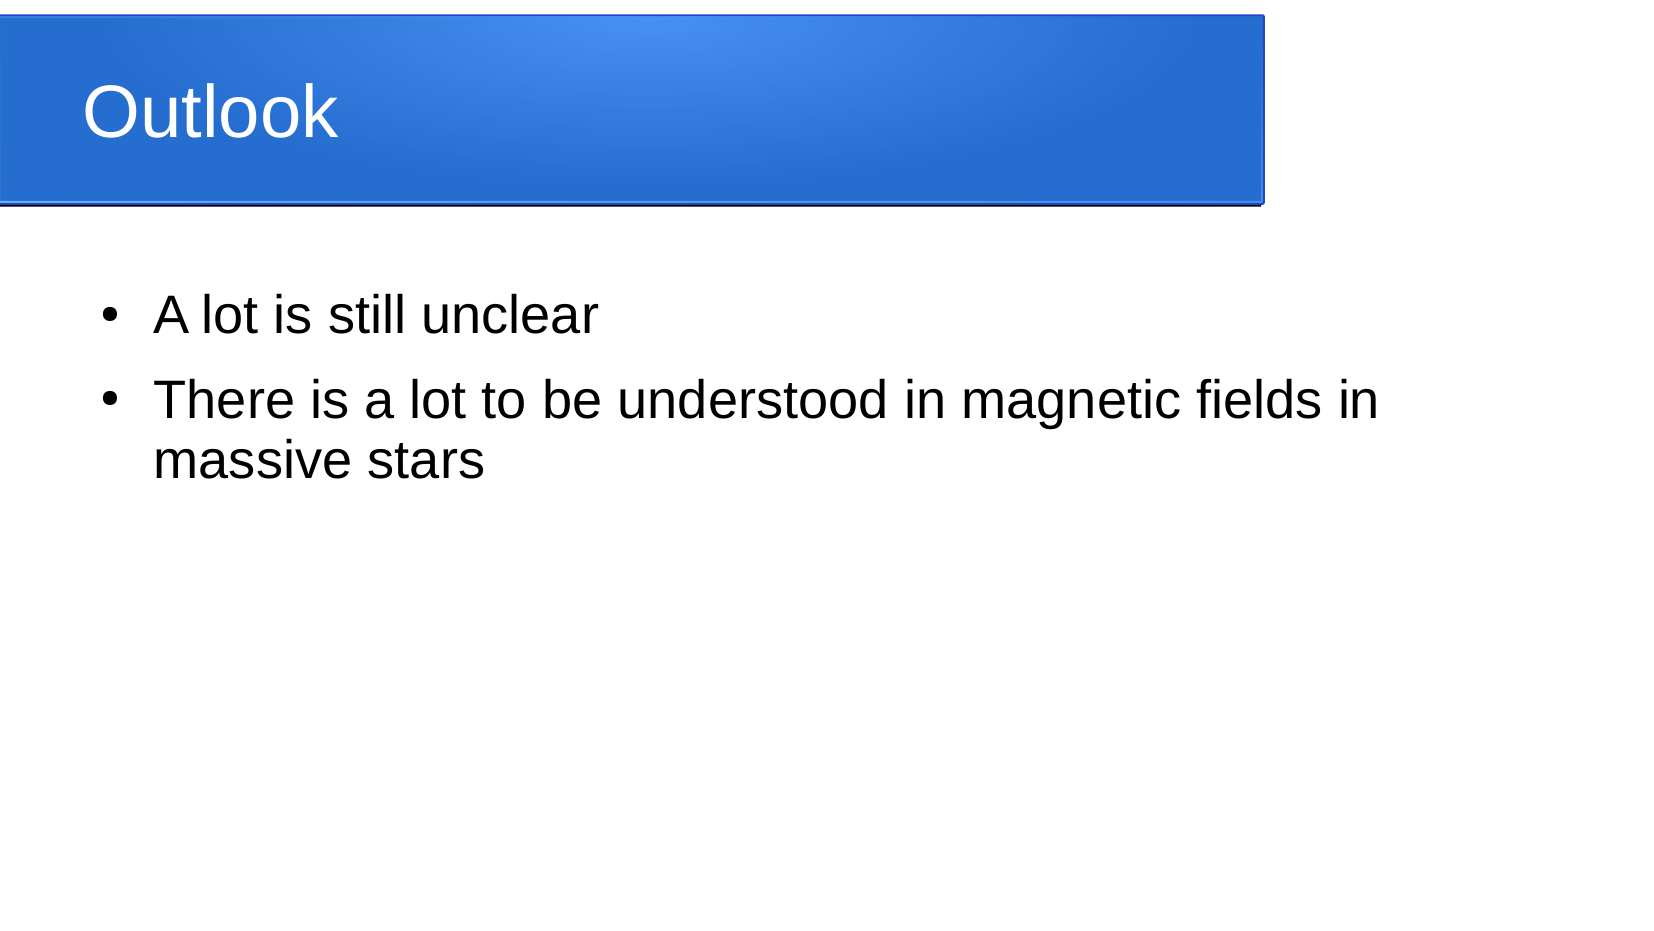

# Outlook
A lot is still unclear
There is a lot to be understood in magnetic fields in massive stars